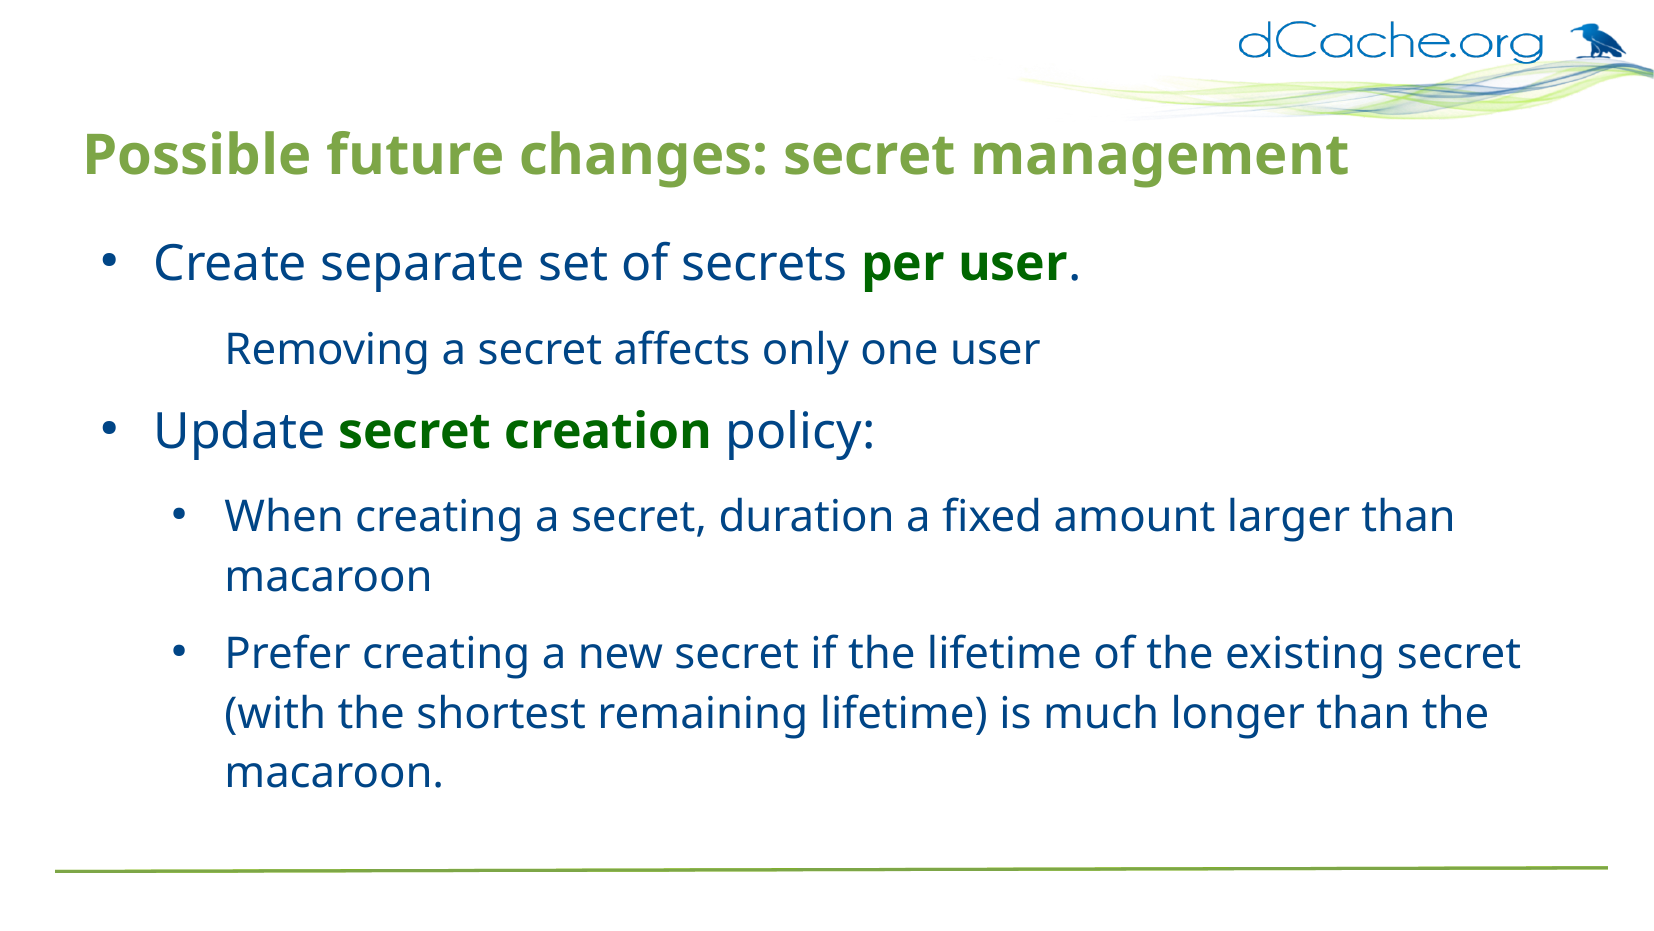

# Possible future changes: secret management
Create separate set of secrets per user.
Removing a secret affects only one user
Update secret creation policy:
When creating a secret, duration a fixed amount larger than macaroon
Prefer creating a new secret if the lifetime of the existing secret (with the shortest remaining lifetime) is much longer than the macaroon.